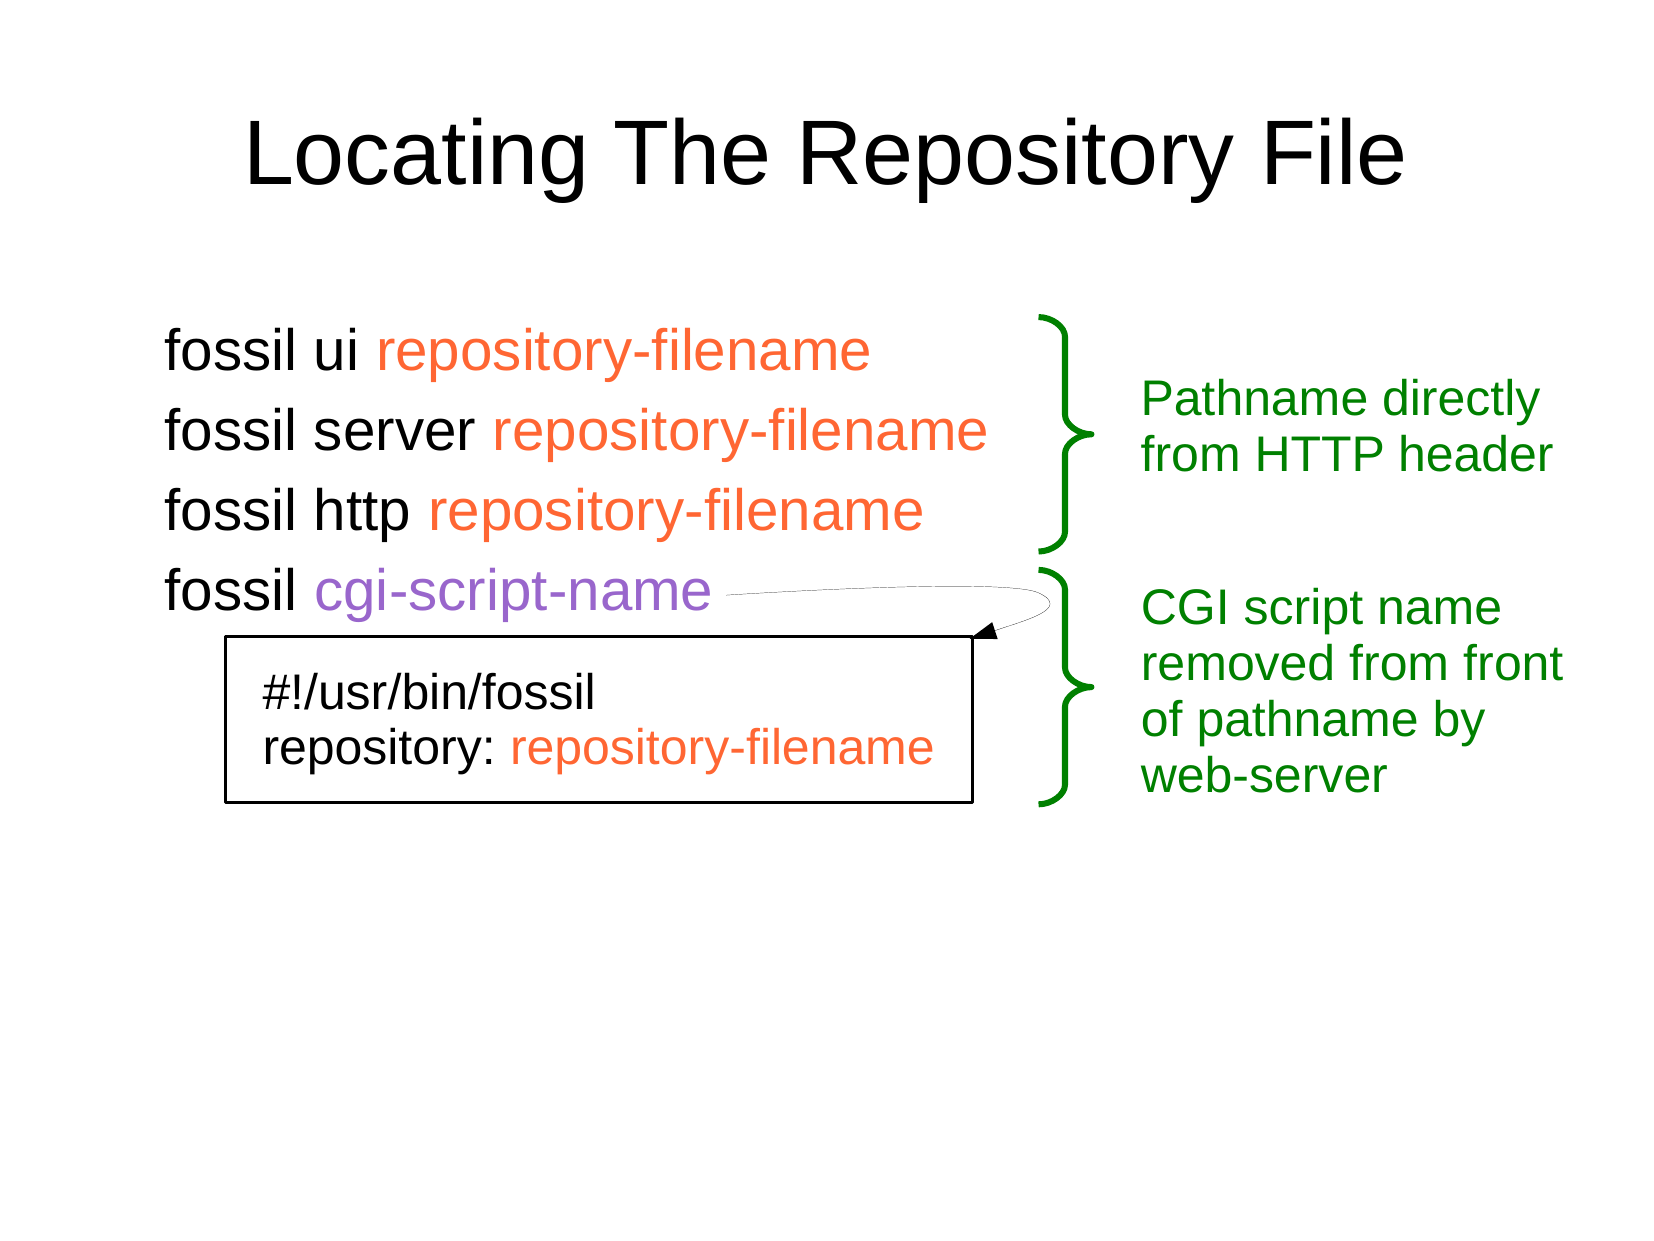

# Locating The Repository File
fossil ui repository-filename
fossil server repository-filename
fossil http repository-filename
fossil cgi-script-name
Pathname directly
from HTTP header
CGI script name
removed from front
of pathname by
web-server
#!/usr/bin/fossil
repository: repository-filename